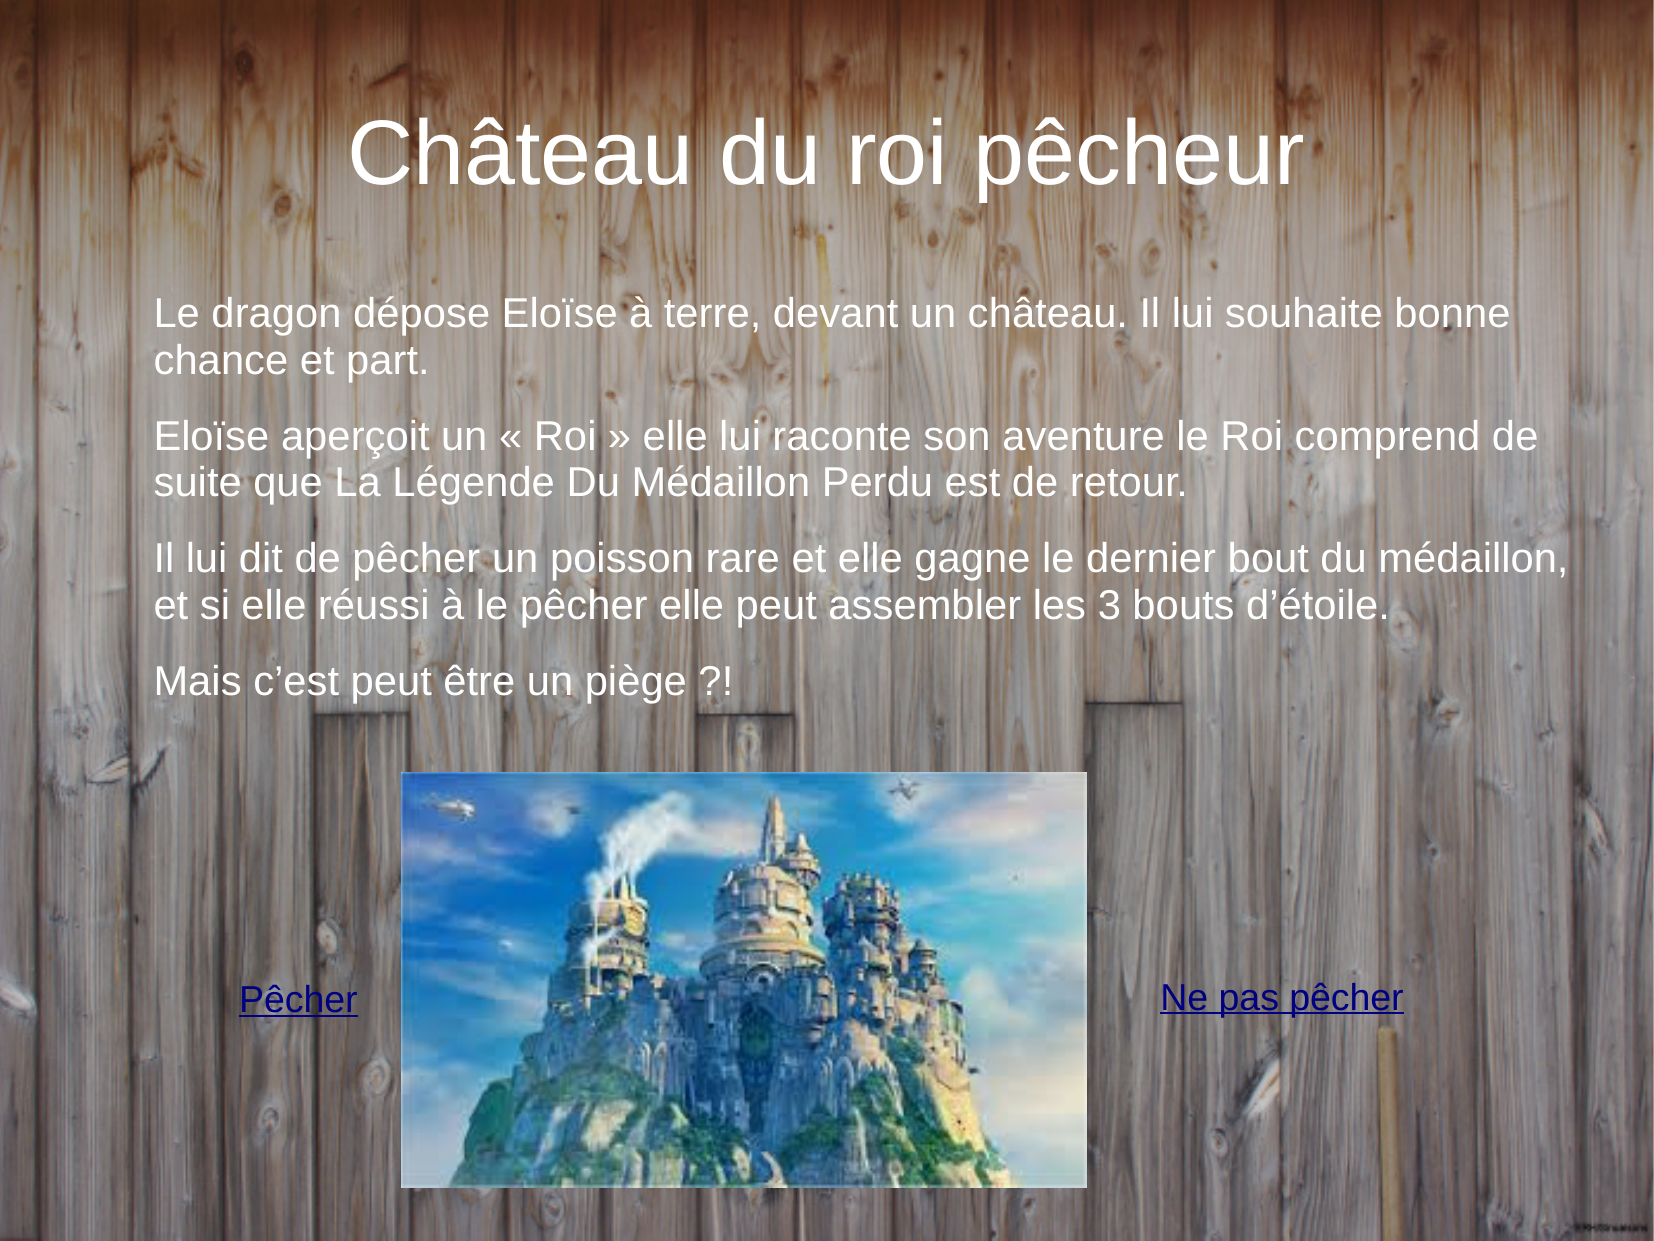

# Château du roi pêcheur
Le dragon dépose Eloïse à terre, devant un château. Il lui souhaite bonne chance et part.
Eloïse aperçoit un « Roi » elle lui raconte son aventure le Roi comprend de suite que La Légende Du Médaillon Perdu est de retour.
Il lui dit de pêcher un poisson rare et elle gagne le dernier bout du médaillon, et si elle réussi à le pêcher elle peut assembler les 3 bouts d’étoile.
Mais c’est peut être un piège ?!
Ne pas pêcher
Pêcher